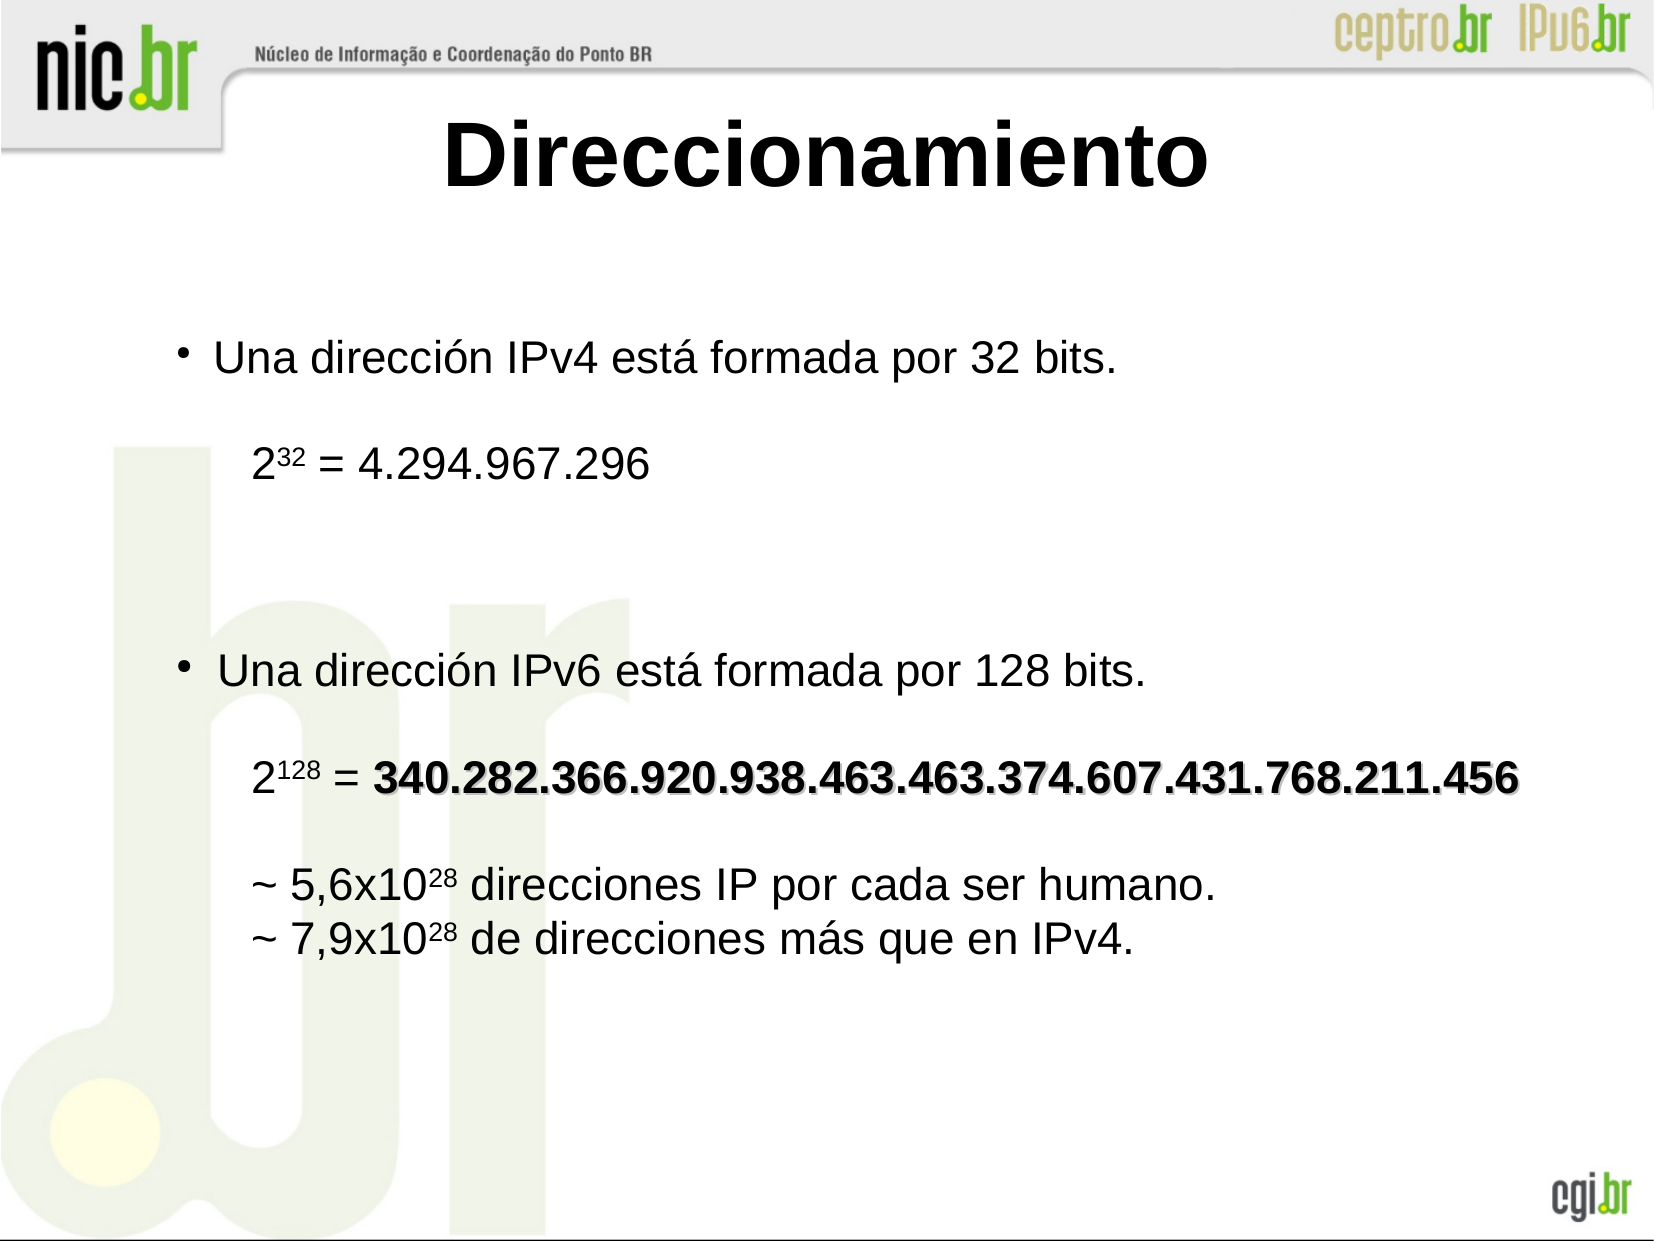

Direccionamiento
 Una dirección IPv4 está formada por 32 bits.
232 = 4.294.967.296
 Una dirección IPv6 está formada por 128 bits.
2128 = 340.282.366.920.938.463.463.374.607.431.768.211.456
~ 5,6x1028 direcciones IP por cada ser humano.
~ 7,9x1028 de direcciones más que en IPv4.